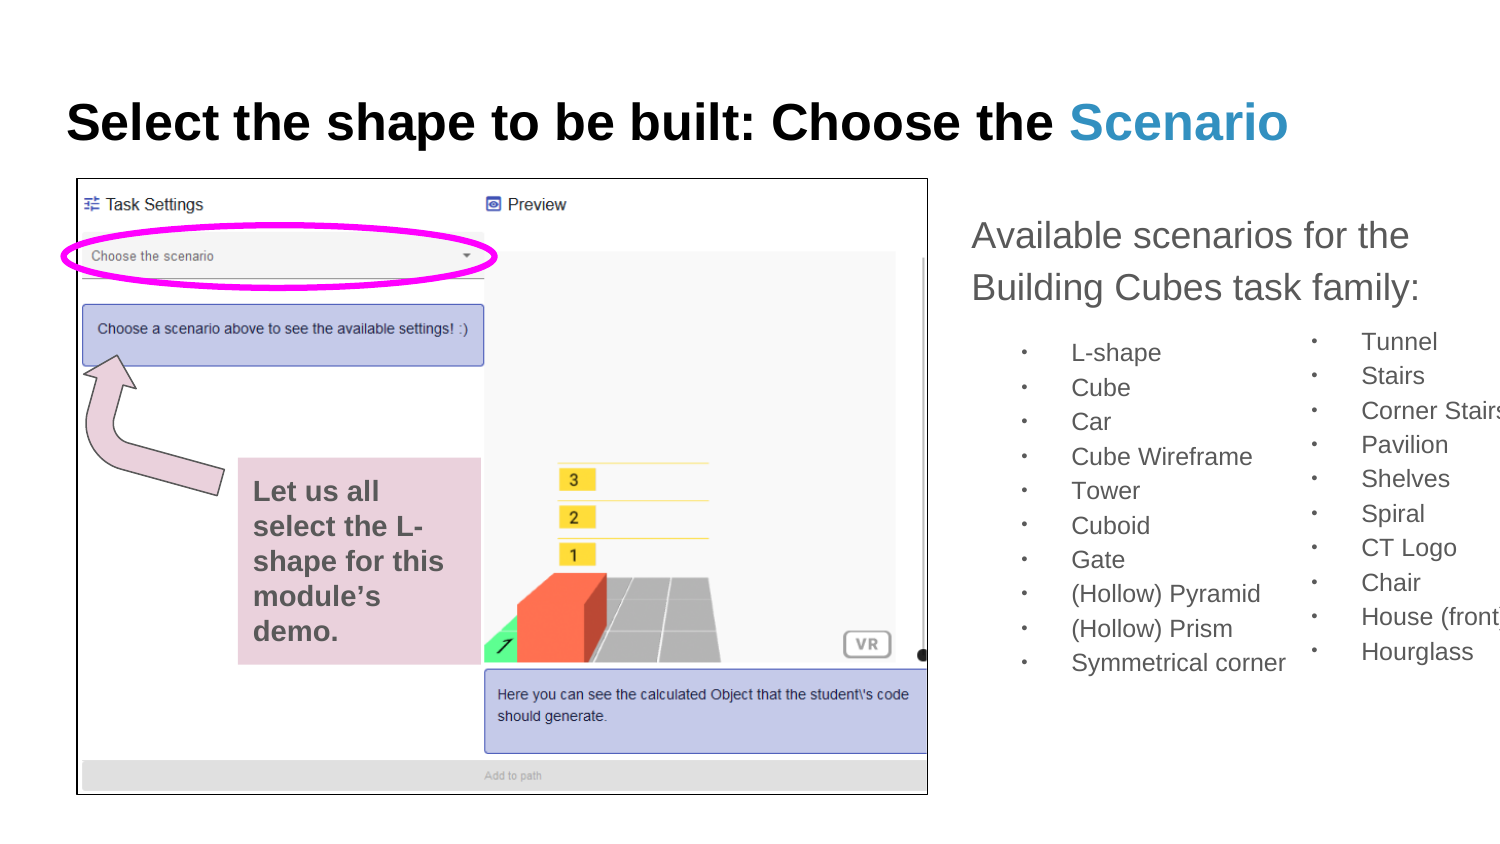

# Select the shape to be built: Choose the Scenario
Available scenarios for the Building Cubes task family:
L-shape
Cube
Car
Cube Wireframe
Tower
Cuboid
Gate
(Hollow) Pyramid
(Hollow) Prism
Symmetrical corner
Tunnel
Stairs
Corner Stairs
Pavilion
Shelves
Spiral
CT Logo
Chair
House (front)
Hourglass
Let us all select the L-shape for this module’s demo.